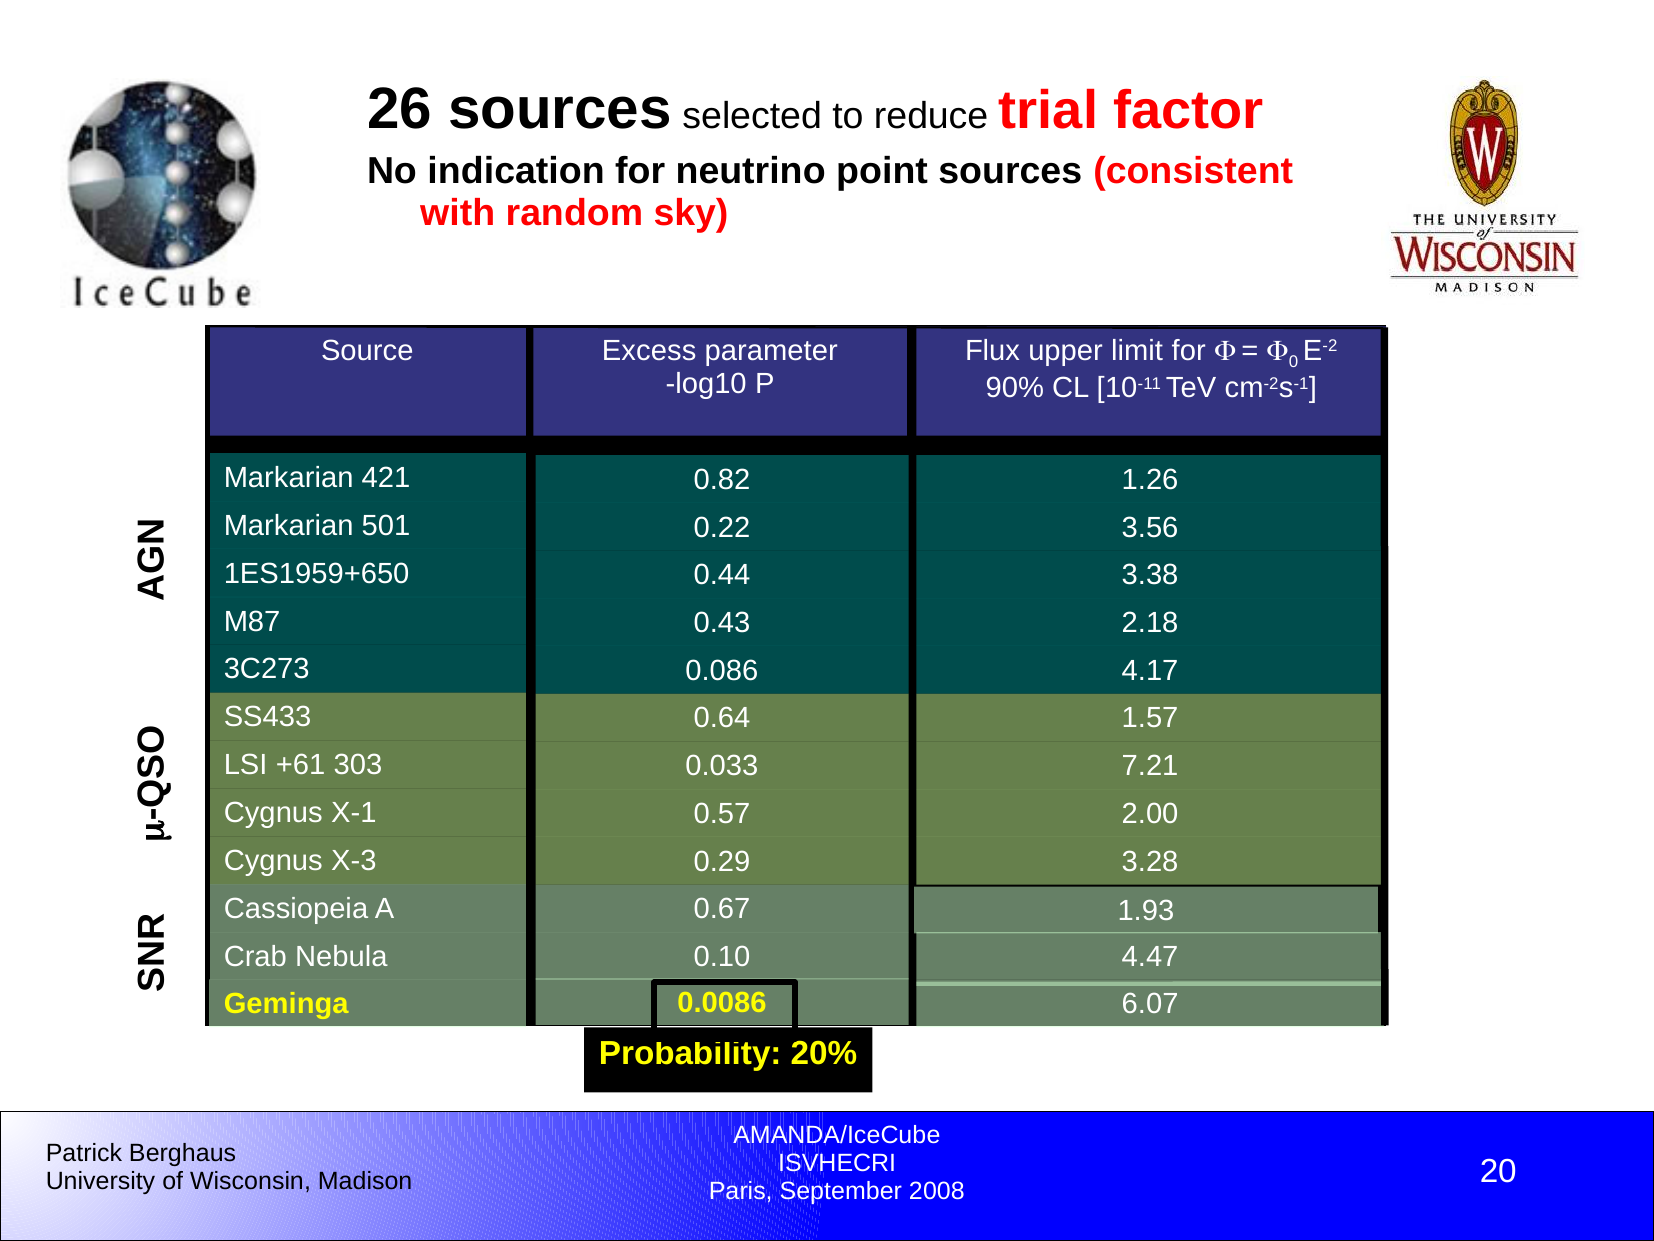

# 26 sources selected to reduce trial factor
No indication for neutrino point sources (consistent with random sky)
Source
Excess parameter
-log10 P
Flux upper limit for  = 0 E-2
 90% CL [10-11 TeV cm-2s-1]
Markarian 421
0.82
1.26
Markarian 501
0.22
3.56
AGN
1ES1959+650
0.44
3.38
M87
0.43
2.18
3C273
0.086
4.17
SS433
0.64
1.57
LSI +61 303
0.033
7.21
m-QSO
Cygnus X-1
0.57
2.00
Cygnus X-3
0.29
3.28
Cassiopeia A
0.67
1.93
SNR
Crab Nebula
0.10
4.47
0.0086
Geminga
6.07
Probability: 20%